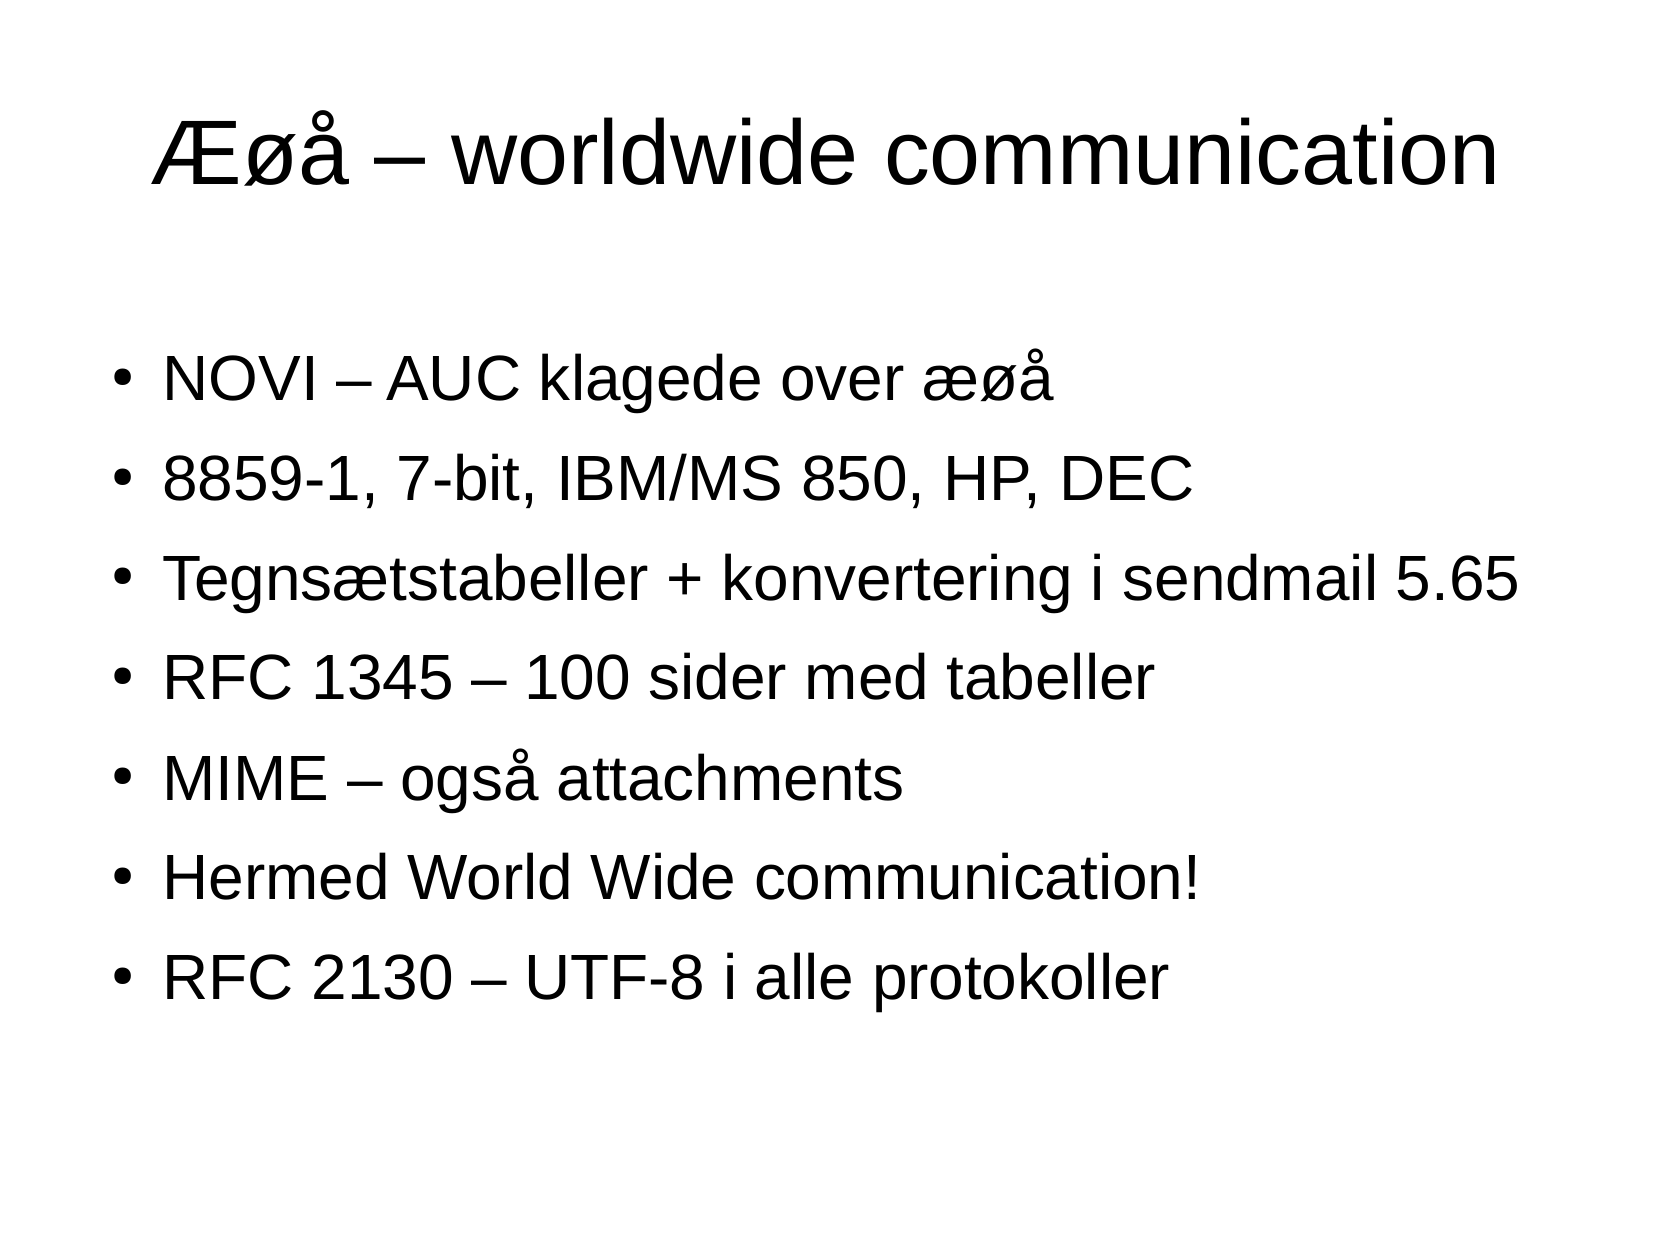

# Æøå – worldwide communication
NOVI – AUC klagede over æøå
8859-1, 7-bit, IBM/MS 850, HP, DEC
Tegnsætstabeller + konvertering i sendmail 5.65
RFC 1345 – 100 sider med tabeller
MIME – også attachments
Hermed World Wide communication!
RFC 2130 – UTF-8 i alle protokoller